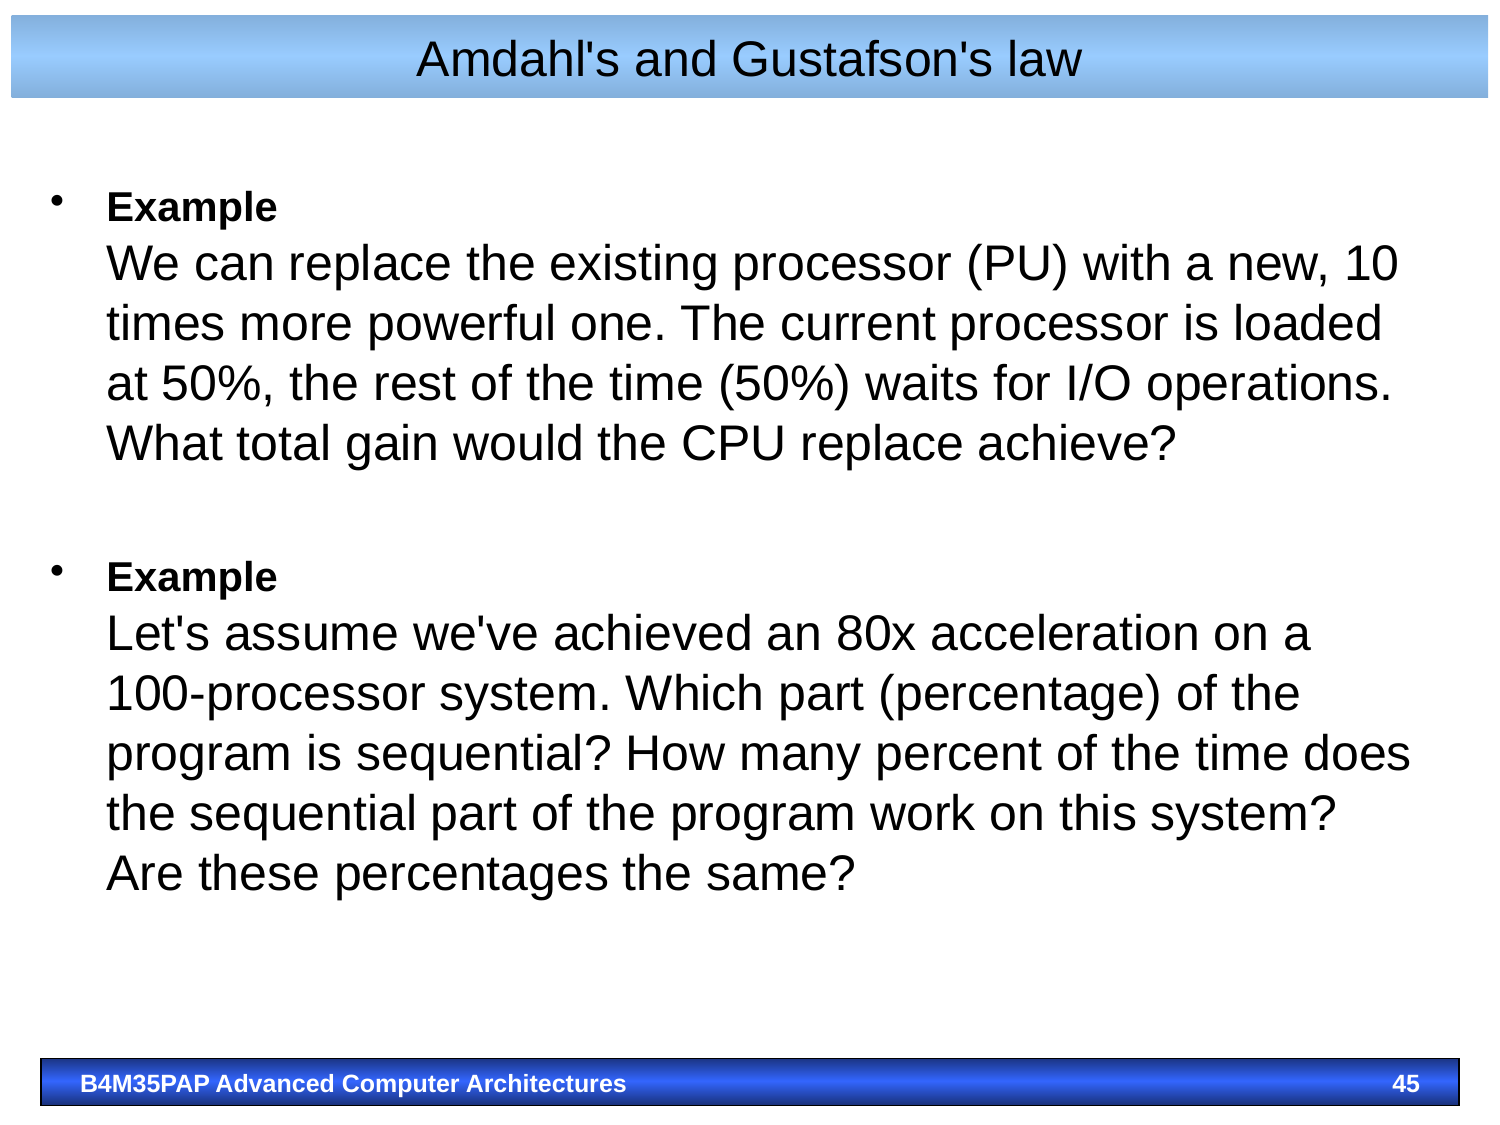

# Amdahl's and Gustafson's law
Example
We can replace the existing processor (PU) with a new, 10 times more powerful one. The current processor is loaded at 50%, the rest of the time (50%) waits for I/O operations. What total gain would the CPU replace achieve?
Example
Let's assume we've achieved an 80x acceleration on a 100-processor system. Which part (percentage) of the program is sequential? How many percent of the time does the sequential part of the program work on this system? Are these percentages the same?